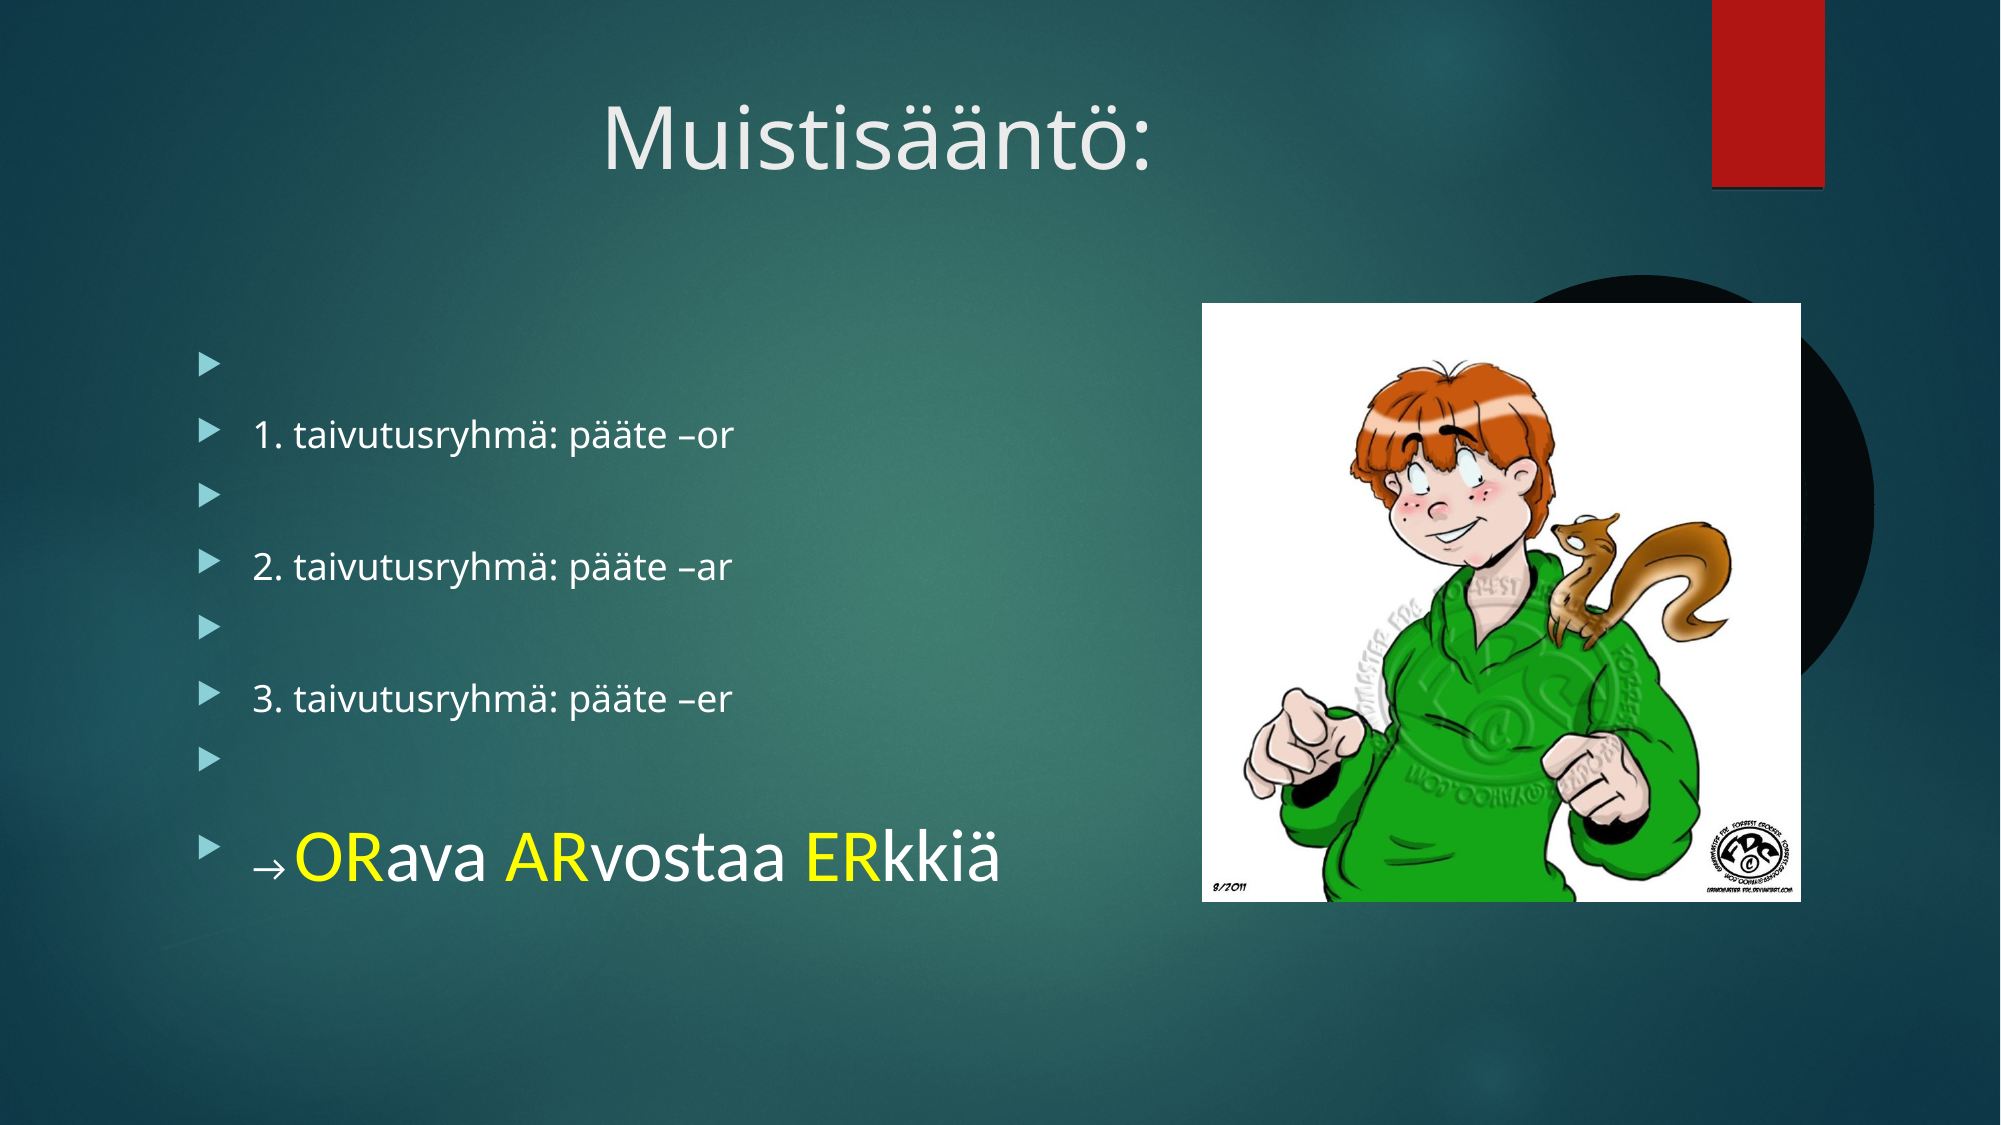

# Muistisääntö:
1. taivutusryhmä: pääte –or
2. taivutusryhmä: pääte –ar
3. taivutusryhmä: pääte –er
→ ORava ARvostaa ERkkiä